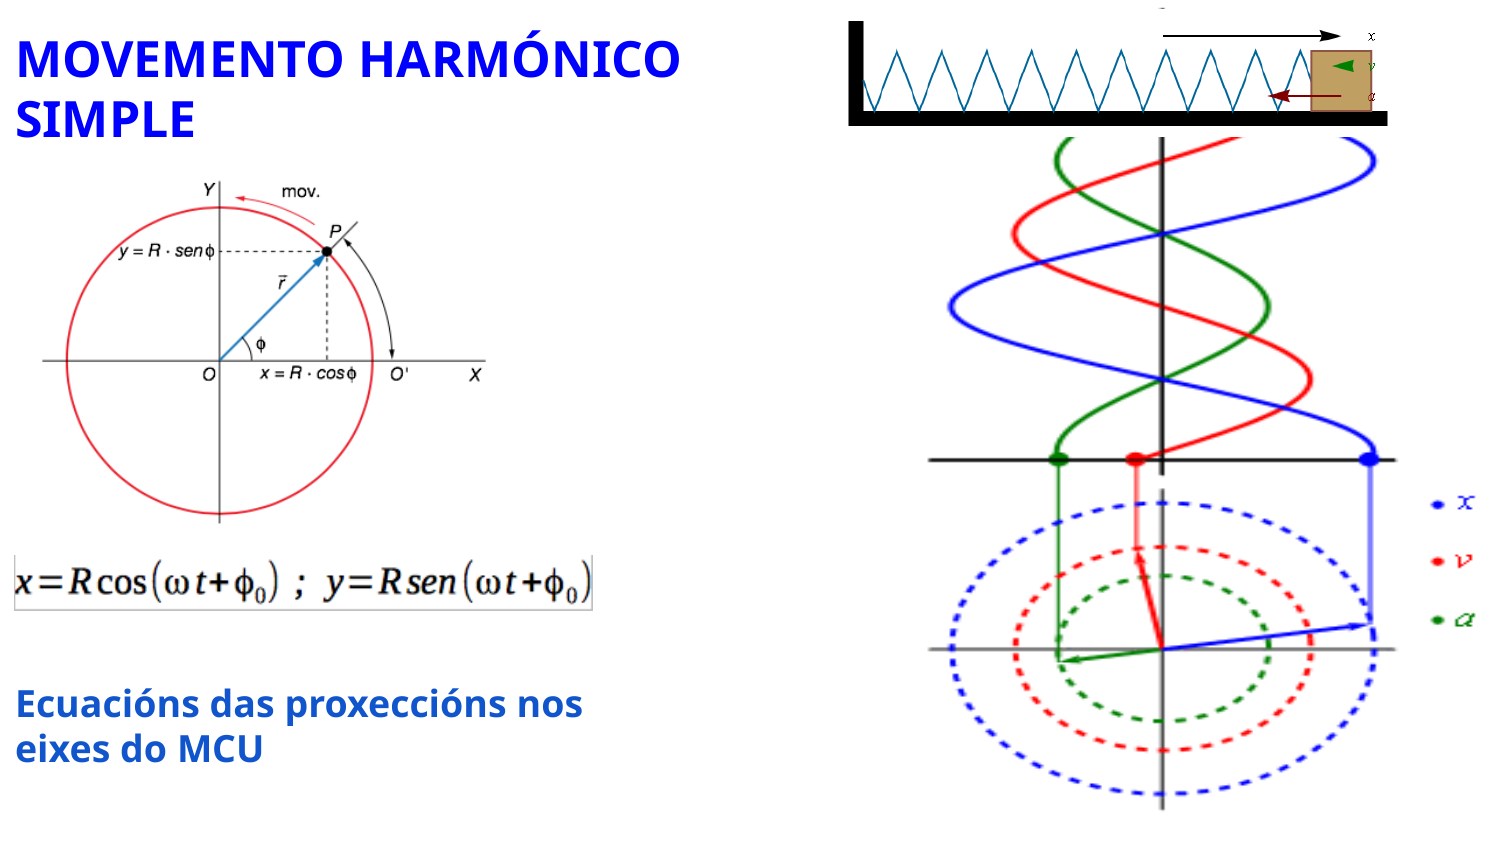

MOVEMENTO HARMÓNICO SIMPLE
Ecuacións das proxeccións nos eixes do MCU